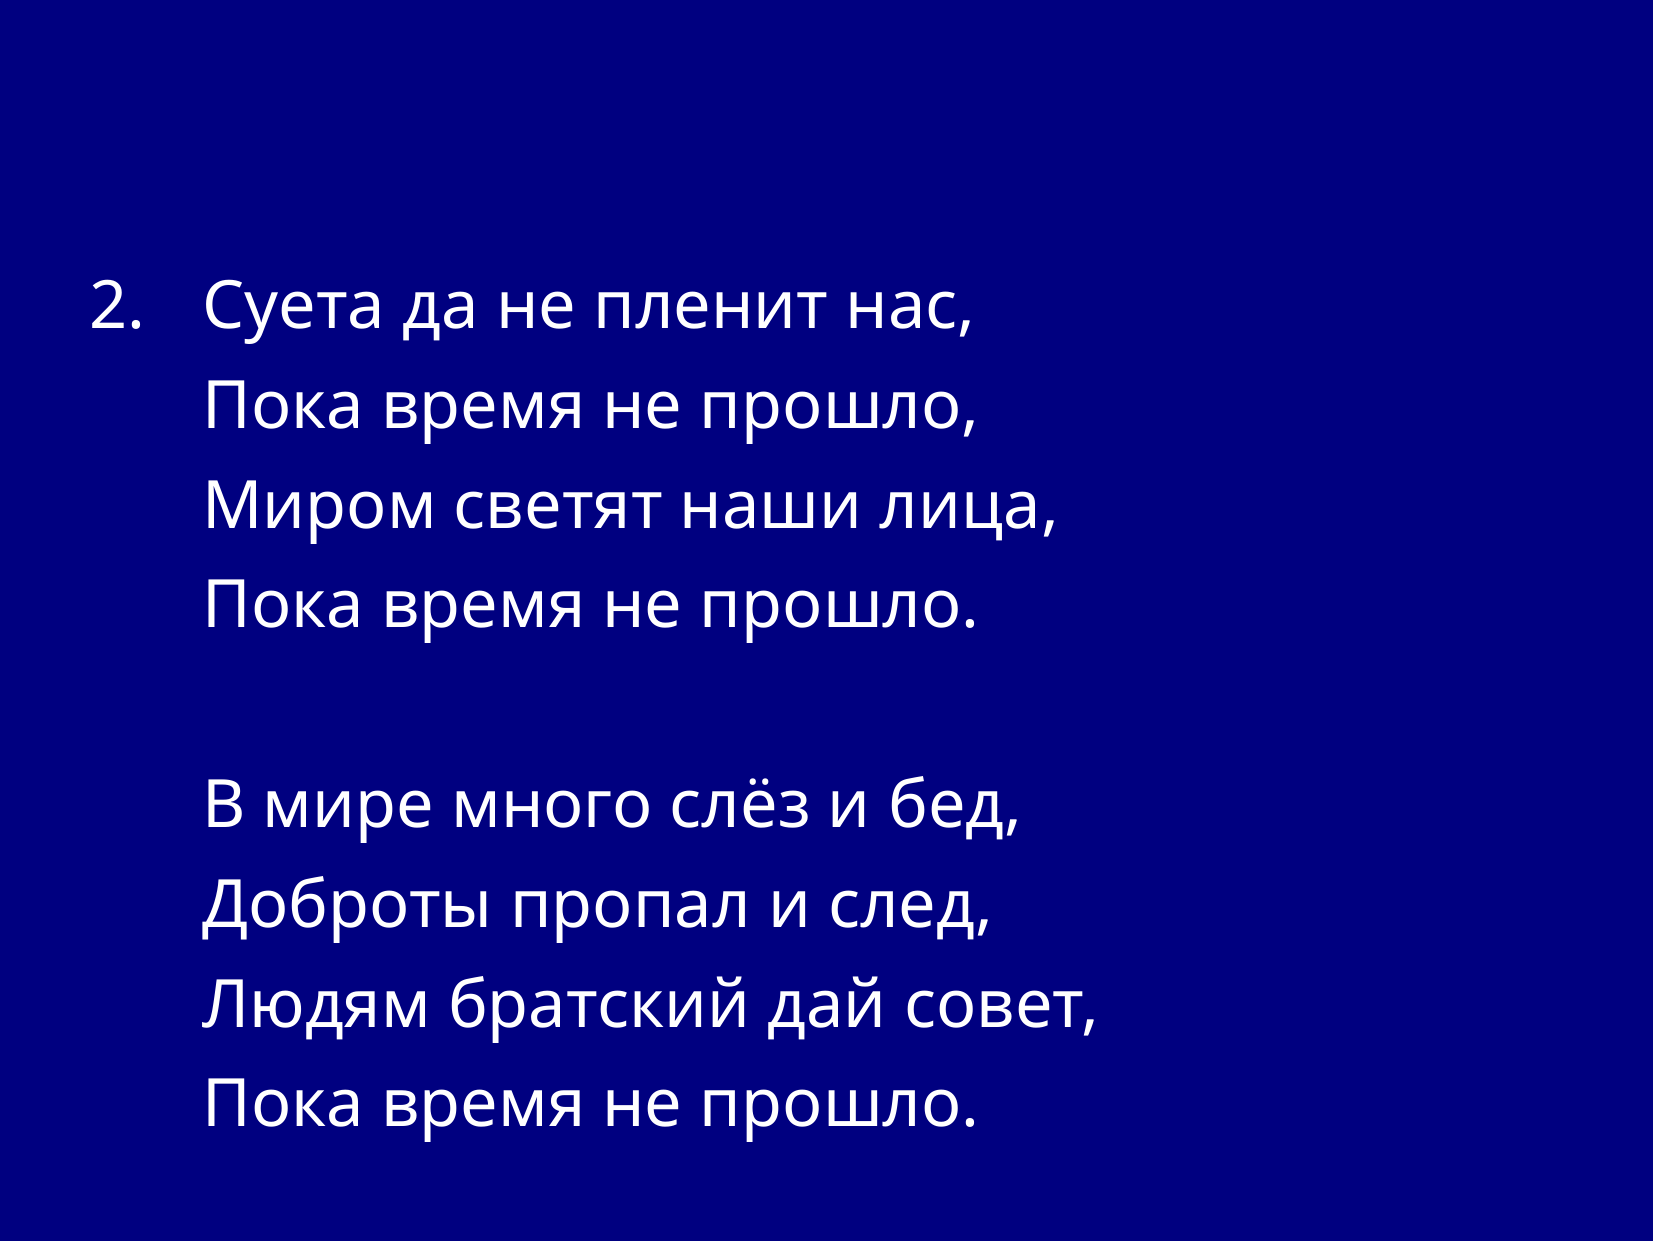

2.	Суета да не пленит нас,
	Пока время не прошло,
	Миром светят наши лица,
	Пока время не прошло.
	В мире много слёз и бед,
	Доброты пропал и след,
	Людям братский дай совет,
	Пока время не прошло.